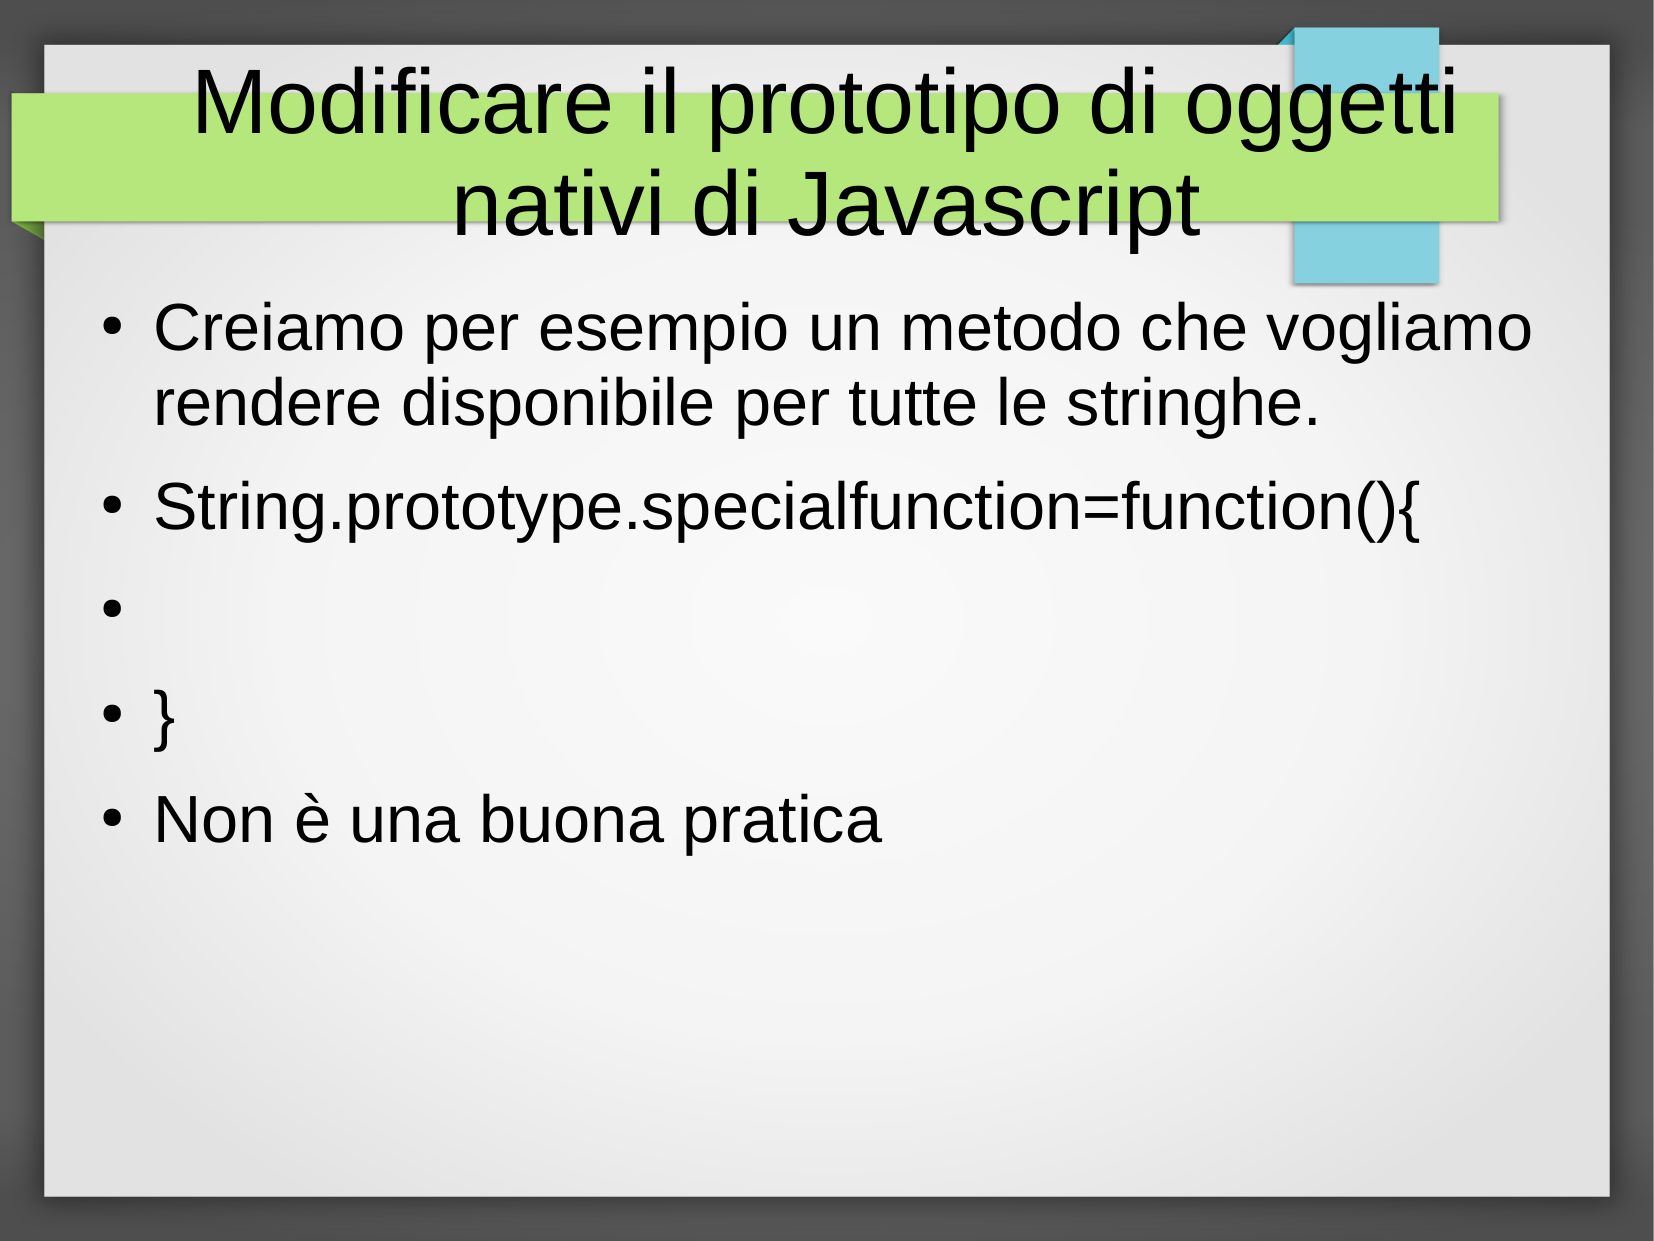

# Modificare il prototipo di oggetti nativi di Javascript
Creiamo per esempio un metodo che vogliamo rendere disponibile per tutte le stringhe.
String.prototype.specialfunction=function(){
}
Non è una buona pratica